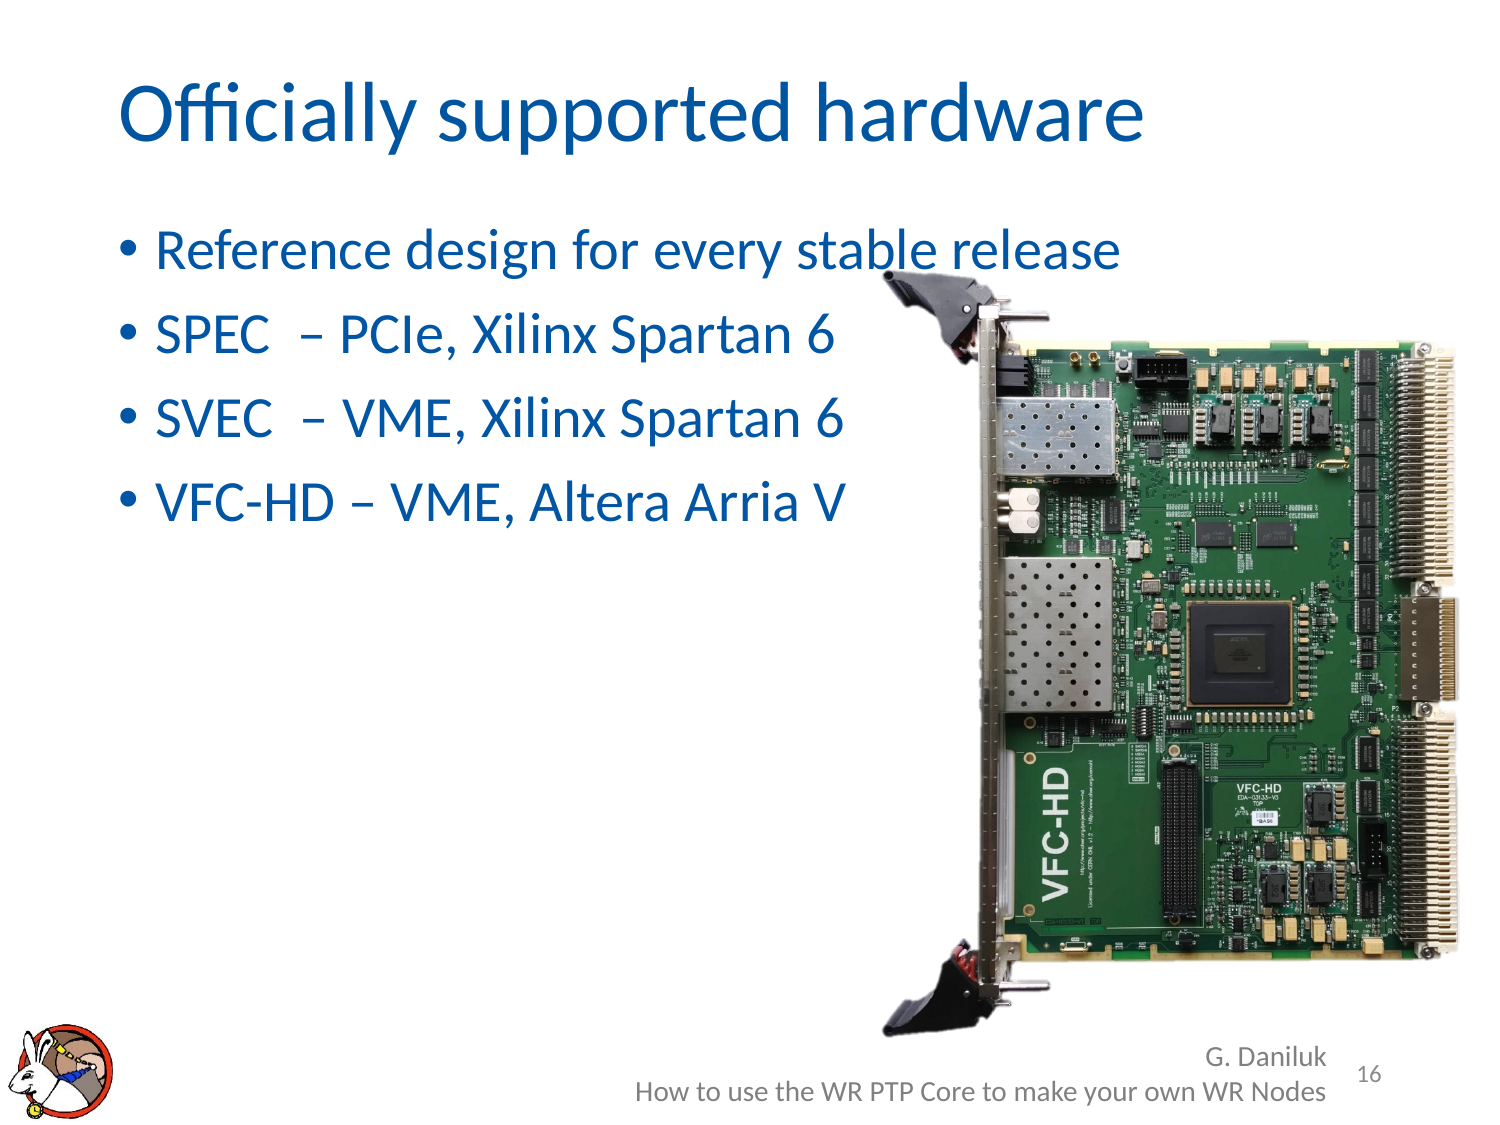

# Officially supported hardware
Reference design for every stable release
SPEC – PCIe, Xilinx Spartan 6
SVEC – VME, Xilinx Spartan 6
VFC-HD – VME, Altera Arria V
G. Daniluk
How to use the WR PTP Core to make your own WR Nodes